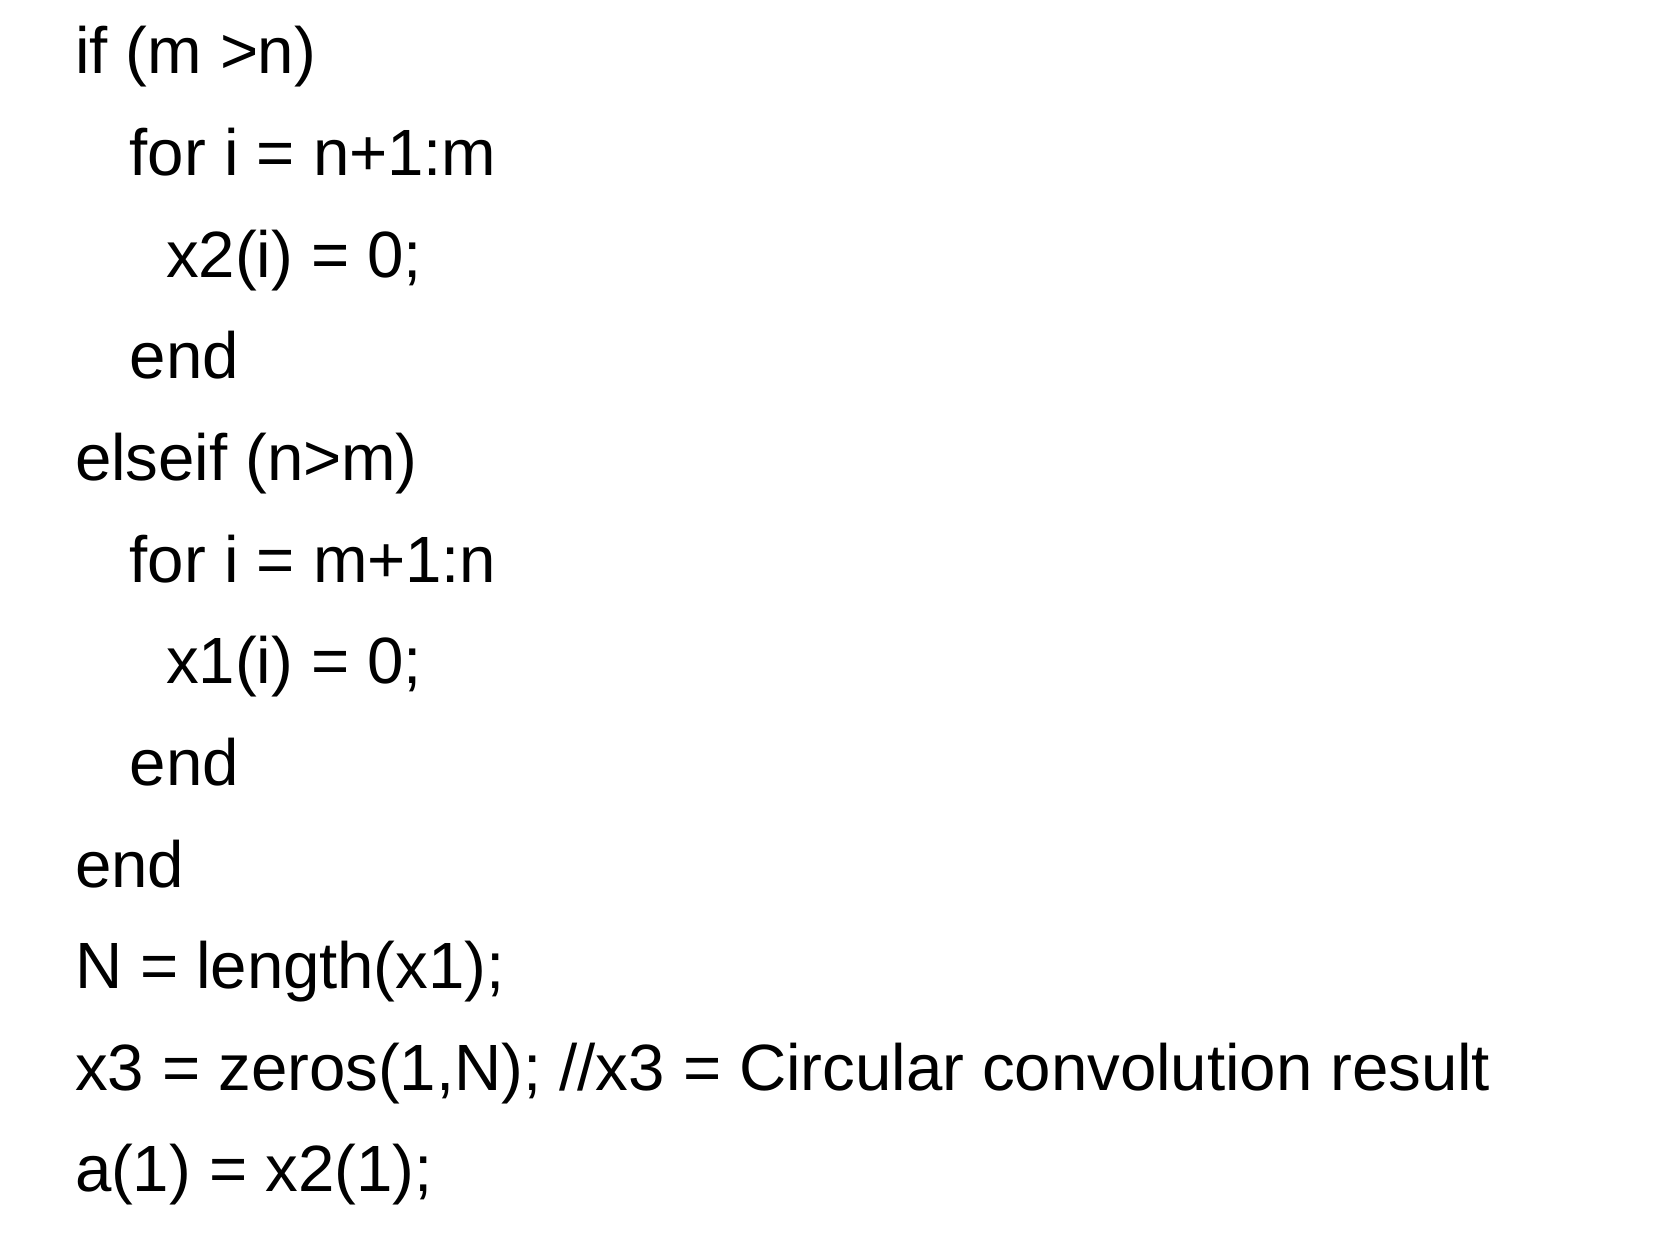

# if (m >n)
 for i = n+1:m
 x2(i) = 0;
 end
elseif (n>m)
 for i = m+1:n
 x1(i) = 0;
 end
end
N = length(x1);
x3 = zeros(1,N); //x3 = Circular convolution result
a(1) = x2(1);